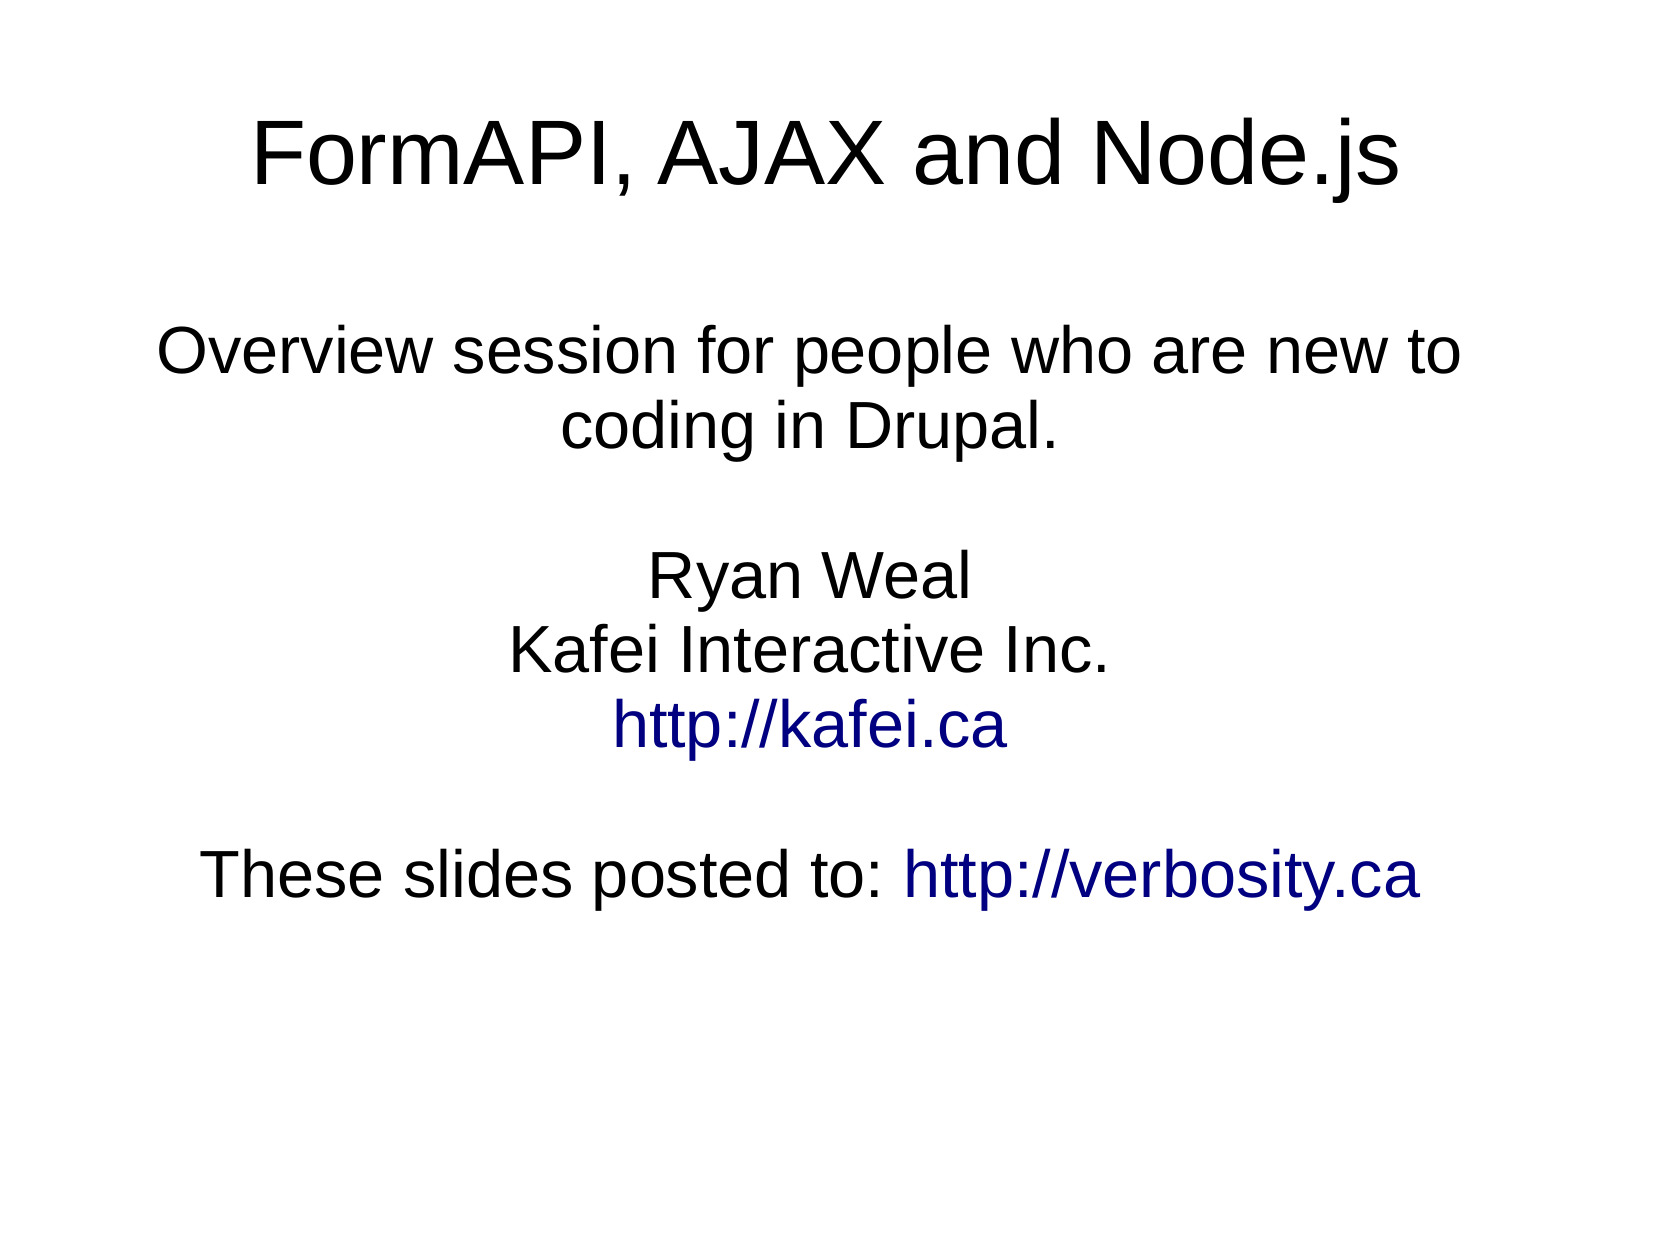

# FormAPI, AJAX and Node.js
Overview session for people who are new to coding in Drupal.
Ryan Weal
Kafei Interactive Inc.
http://kafei.ca
These slides posted to: http://verbosity.ca